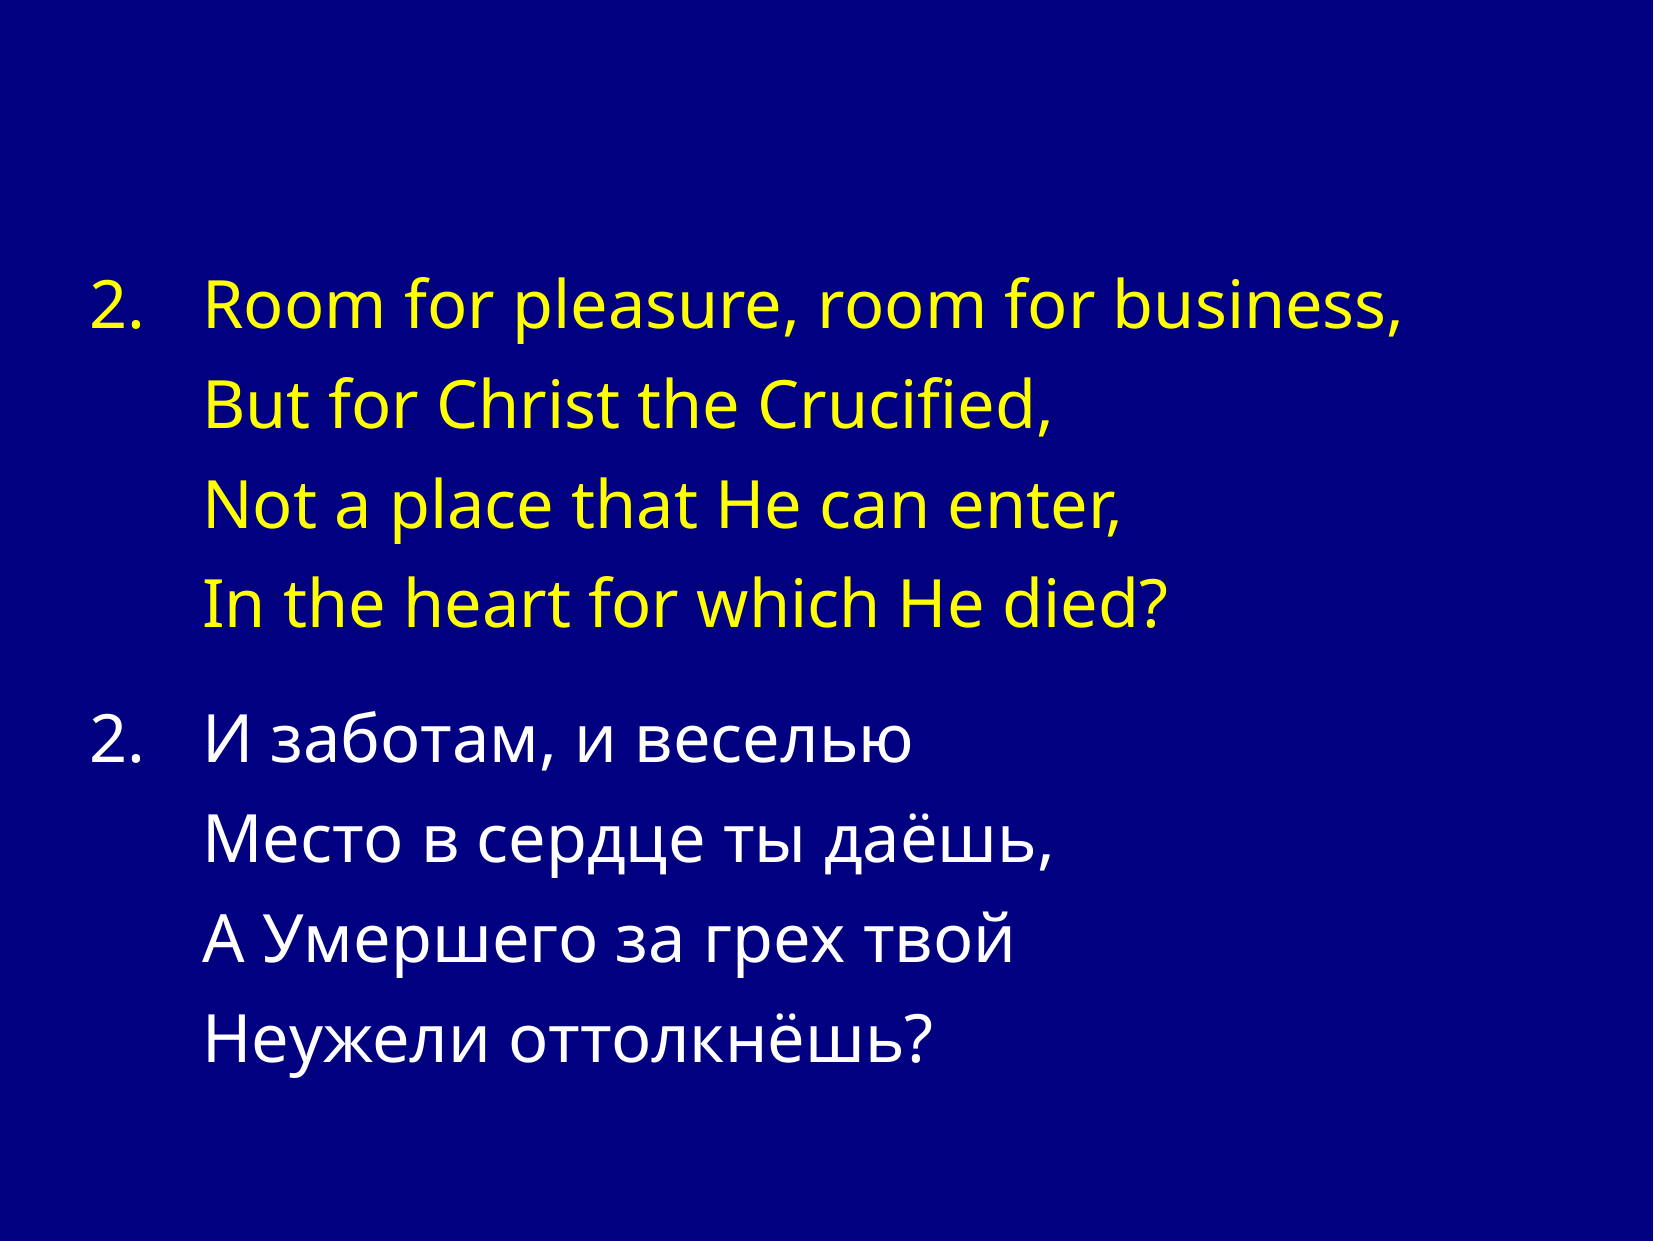

2.	Room for pleasure, room for business,
	But for Christ the Crucified,
	Not a place that He can enter,
	In the heart for which He died?
2.	И заботам, и веселью
	Место в сердце ты даёшь,
	А Умершего за грех твой
	Неужели оттолкнёшь?